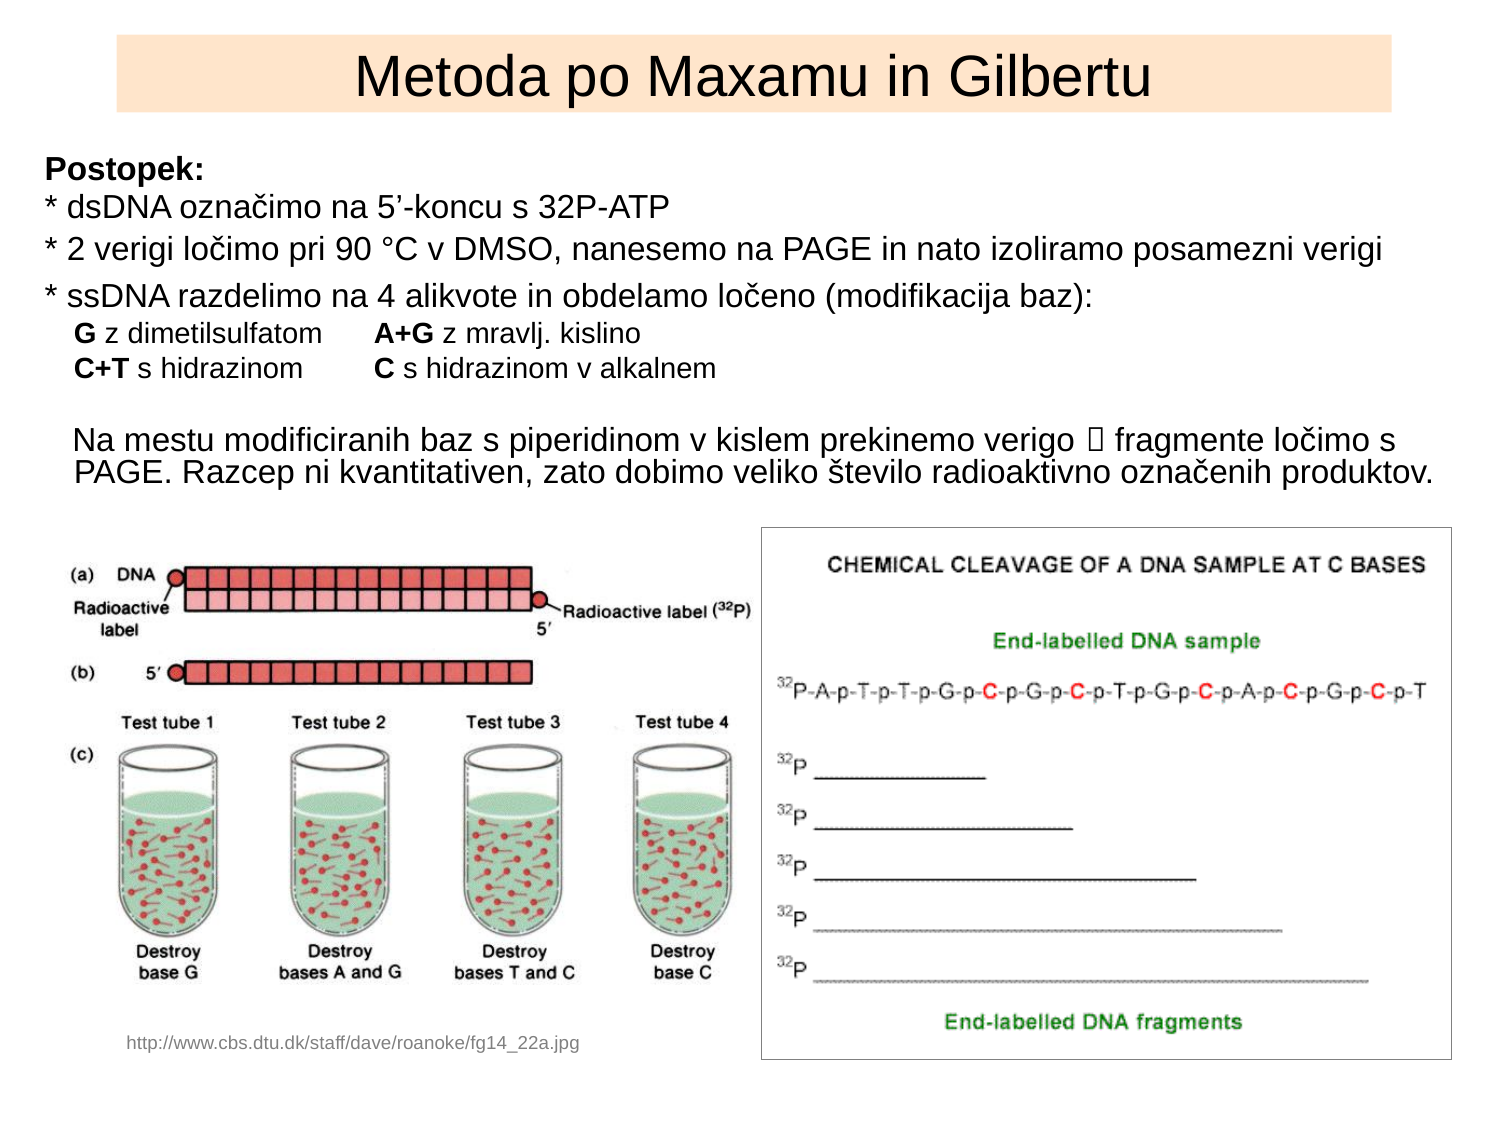

# Metoda po Maxamu in Gilbertu
Postopek:
* dsDNA označimo na 5’-koncu s 32P-ATP
* 2 verigi ločimo pri 90 °C v DMSO, nanesemo na PAGE in nato izoliramo posamezni verigi
* ssDNA razdelimo na 4 alikvote in obdelamo ločeno (modifikacija baz):
G z dimetilsulfatom	A+G z mravlj. kislino
C+T s hidrazinom	C s hidrazinom v alkalnem
 Na mestu modificiranih baz s piperidinom v kislem prekinemo verigo  fragmente ločimo s PAGE. Razcep ni kvantitativen, zato dobimo veliko število radioaktivno označenih produktov.
http://www.cbs.dtu.dk/staff/dave/roanoke/fg14_22a.jpg